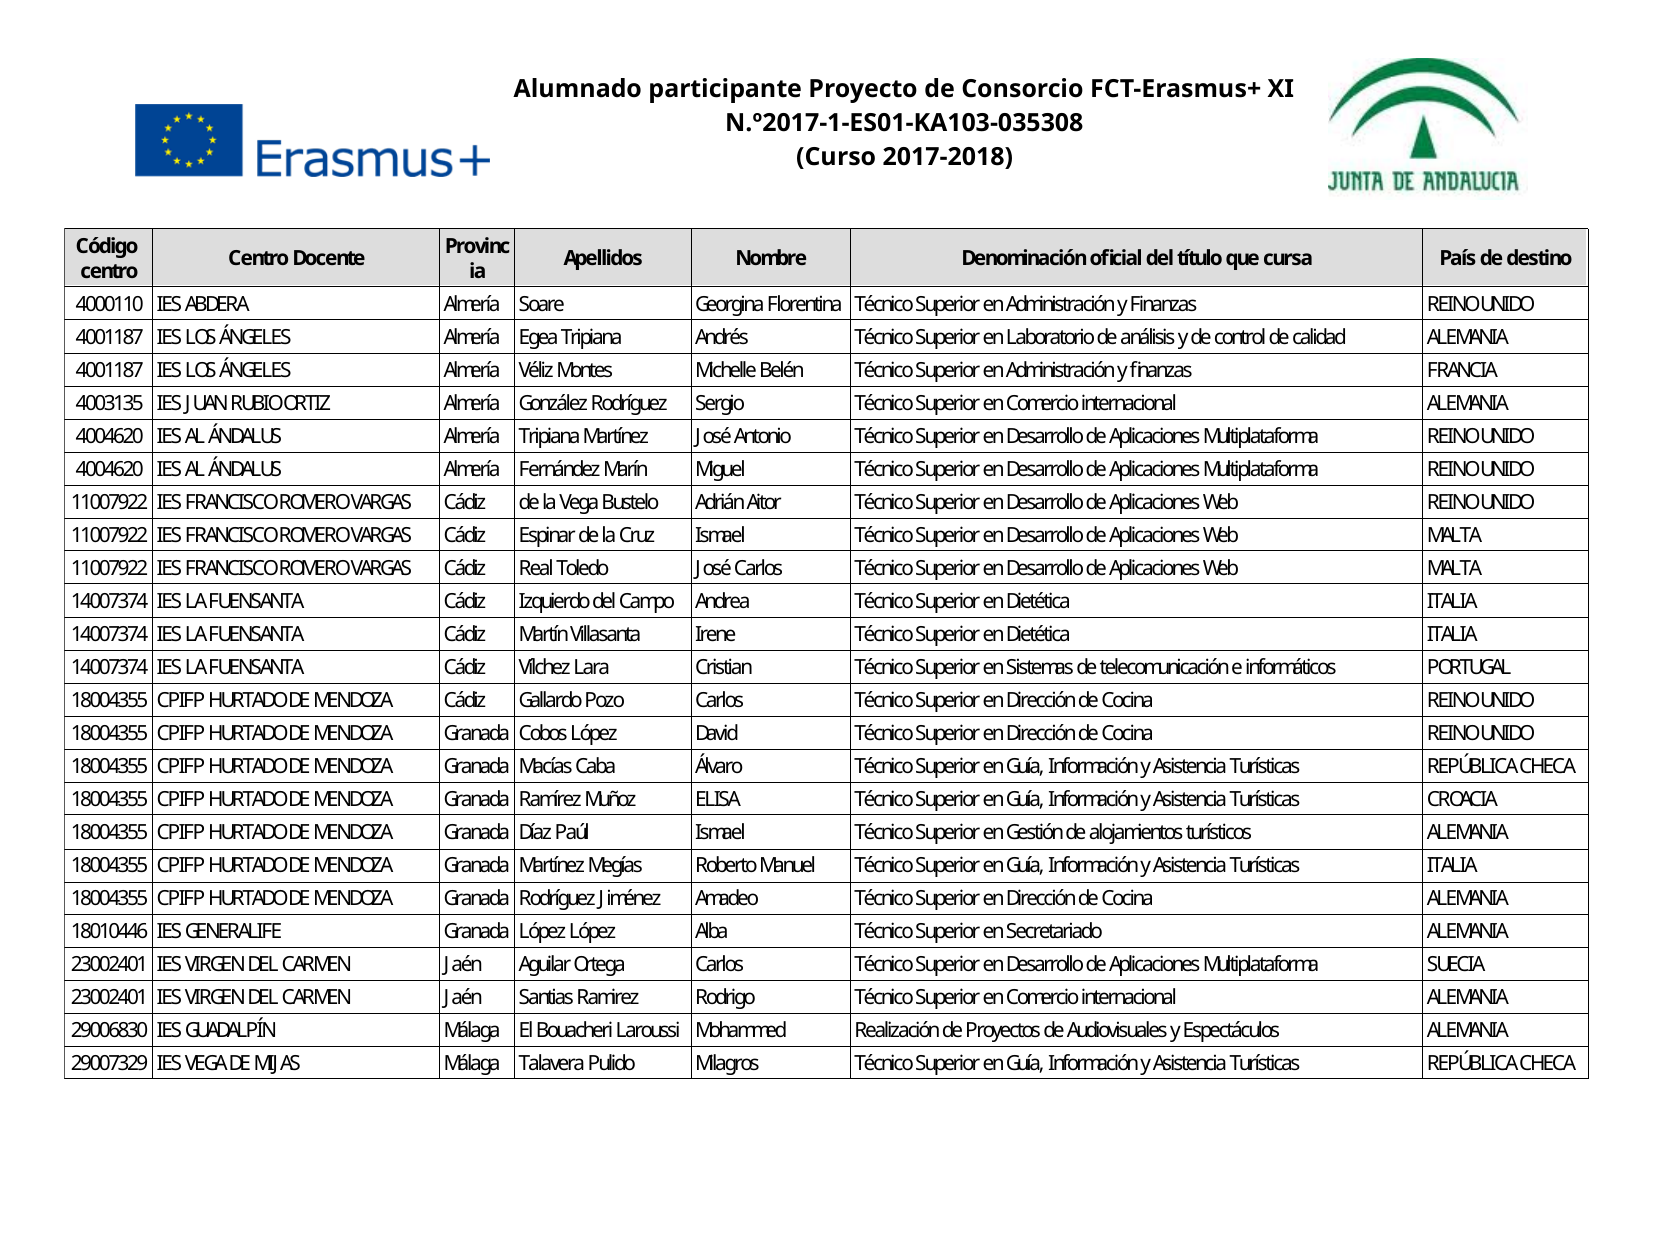

Alumnado participante Proyecto de Consorcio FCT-Erasmus+ XI
N.º2017-1-ES01-KA103-035308
(Curso 2017-2018)